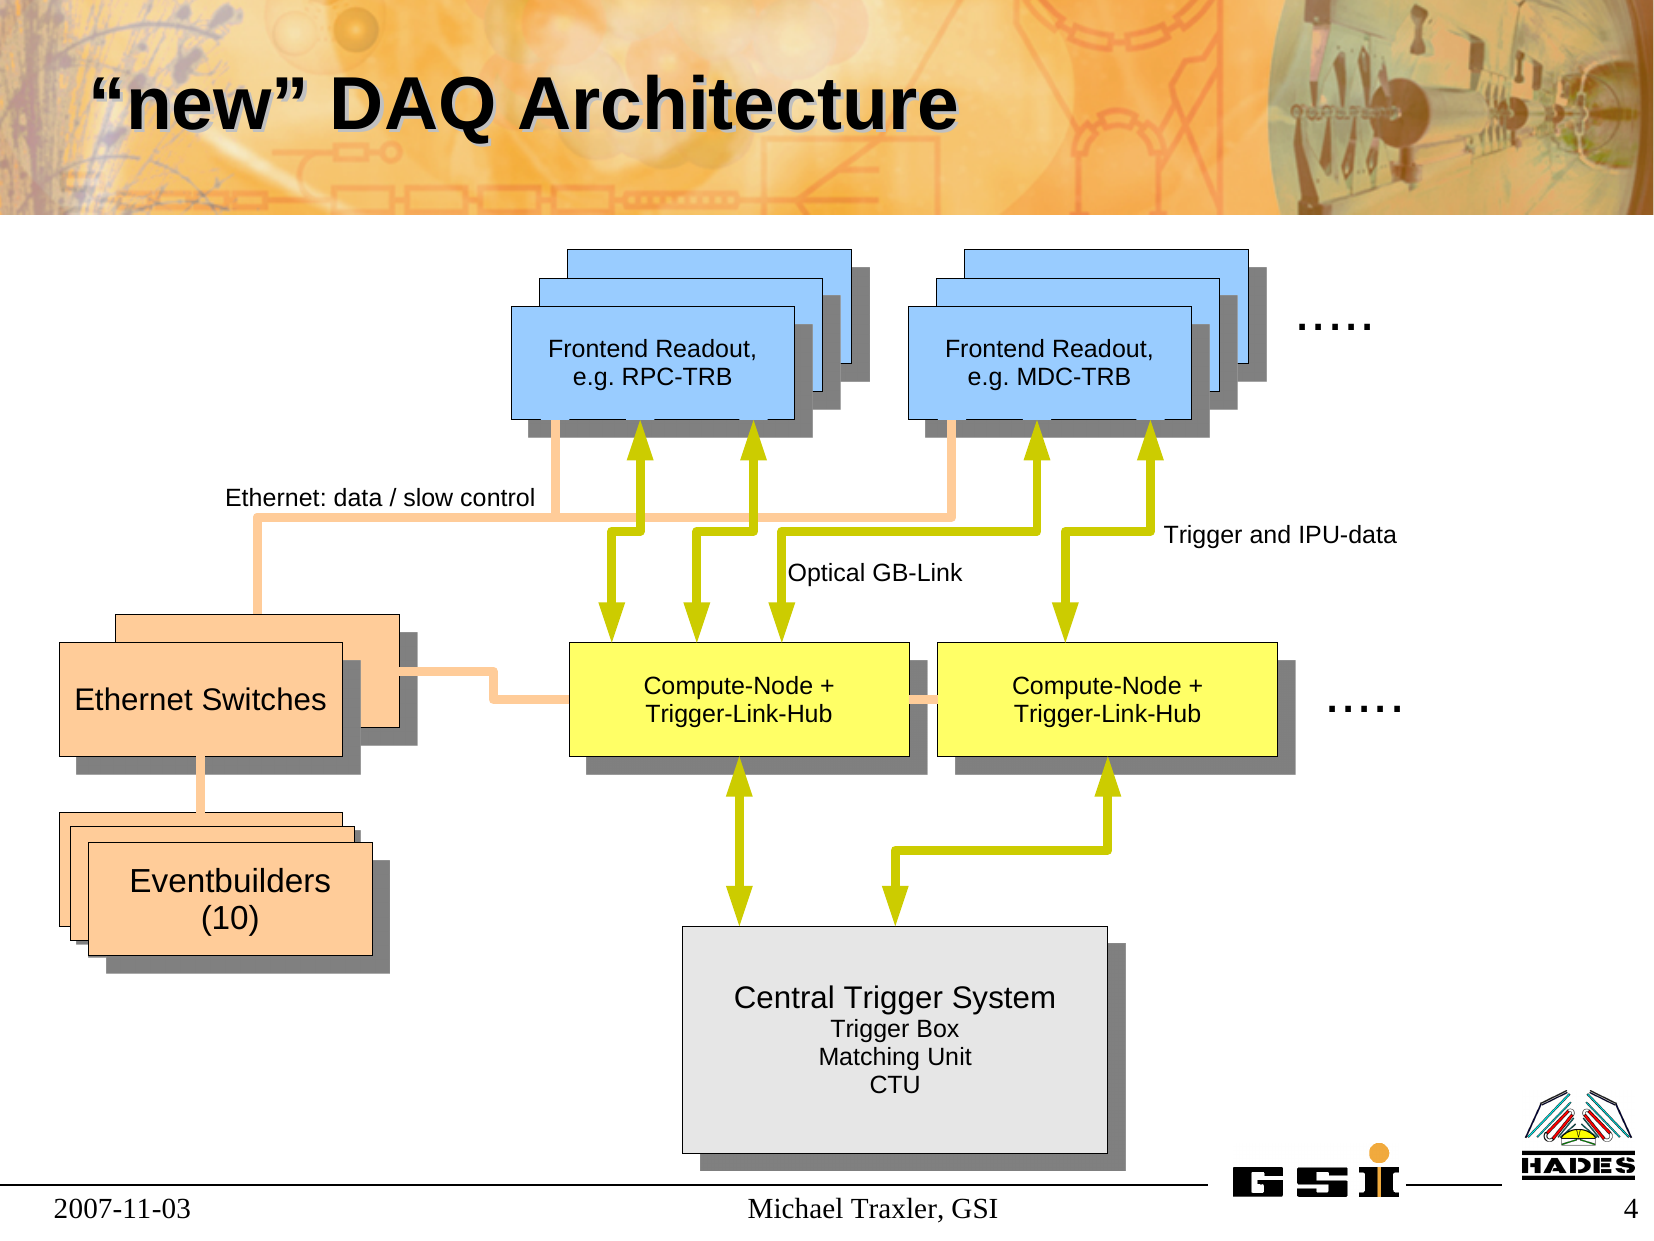

# “new” DAQ Architecture
.....
Frondend Readout,
e.g. RPC-TRB
Fut,
e.g. MDC-TRB
Frondend Readout,
e.g. RPC-TRB
Frondeout,
e.g. MDC-TRB
Frontend Readout,
e.g. RPC-TRB
Frontend Readout,
e.g. MDC-TRB
Ethernet: data / slow control
Trigger and IPU-data
Optical GB-Link
Ethernetswitch
.....
Ethernet Switches
Compute-Node +
Trigger-Link-Hub
Compute-Node +
Trigger-Link-Hub
Eventbuilders
Eventbuilders
Eventbuilders
(10)
Central Trigger System
Trigger Box
Matching Unit
CTU
2006-09-26
Michael Traxler, GSI
4